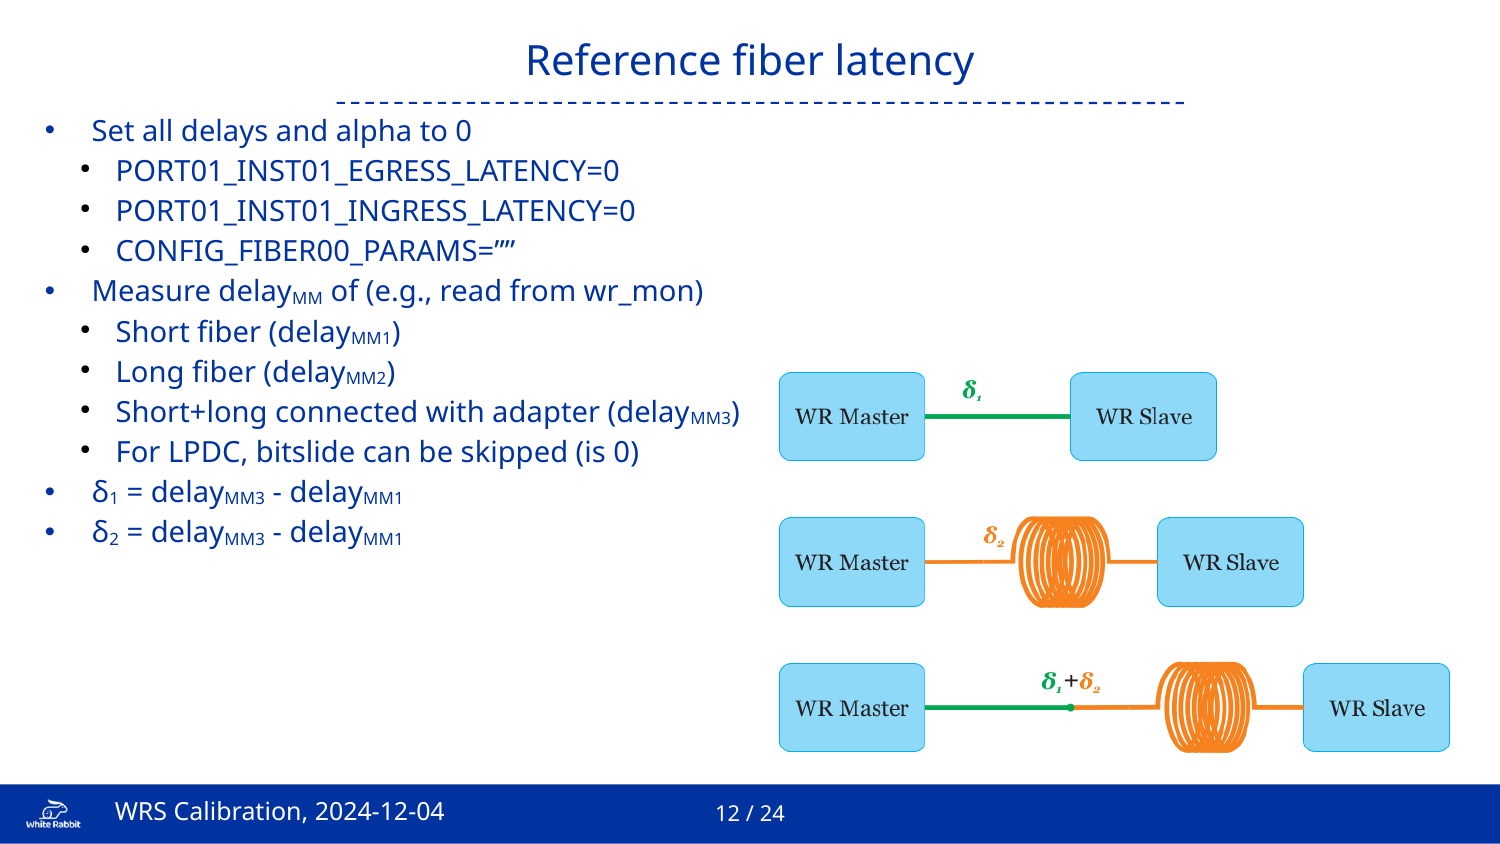

# Reference fiber latency
Set all delays and alpha to 0
PORT01_INST01_EGRESS_LATENCY=0
PORT01_INST01_INGRESS_LATENCY=0
CONFIG_FIBER00_PARAMS=””
Measure delayMM of (e.g., read from wr_mon)
Short fiber (delayMM1)
Long fiber (delayMM2)
Short+long connected with adapter (delayMM3)
For LPDC, bitslide can be skipped (is 0)
δ1 = delayMM3 - delayMM1
δ2 = delayMM3 - delayMM1
WRS Calibration, 2024-12-04